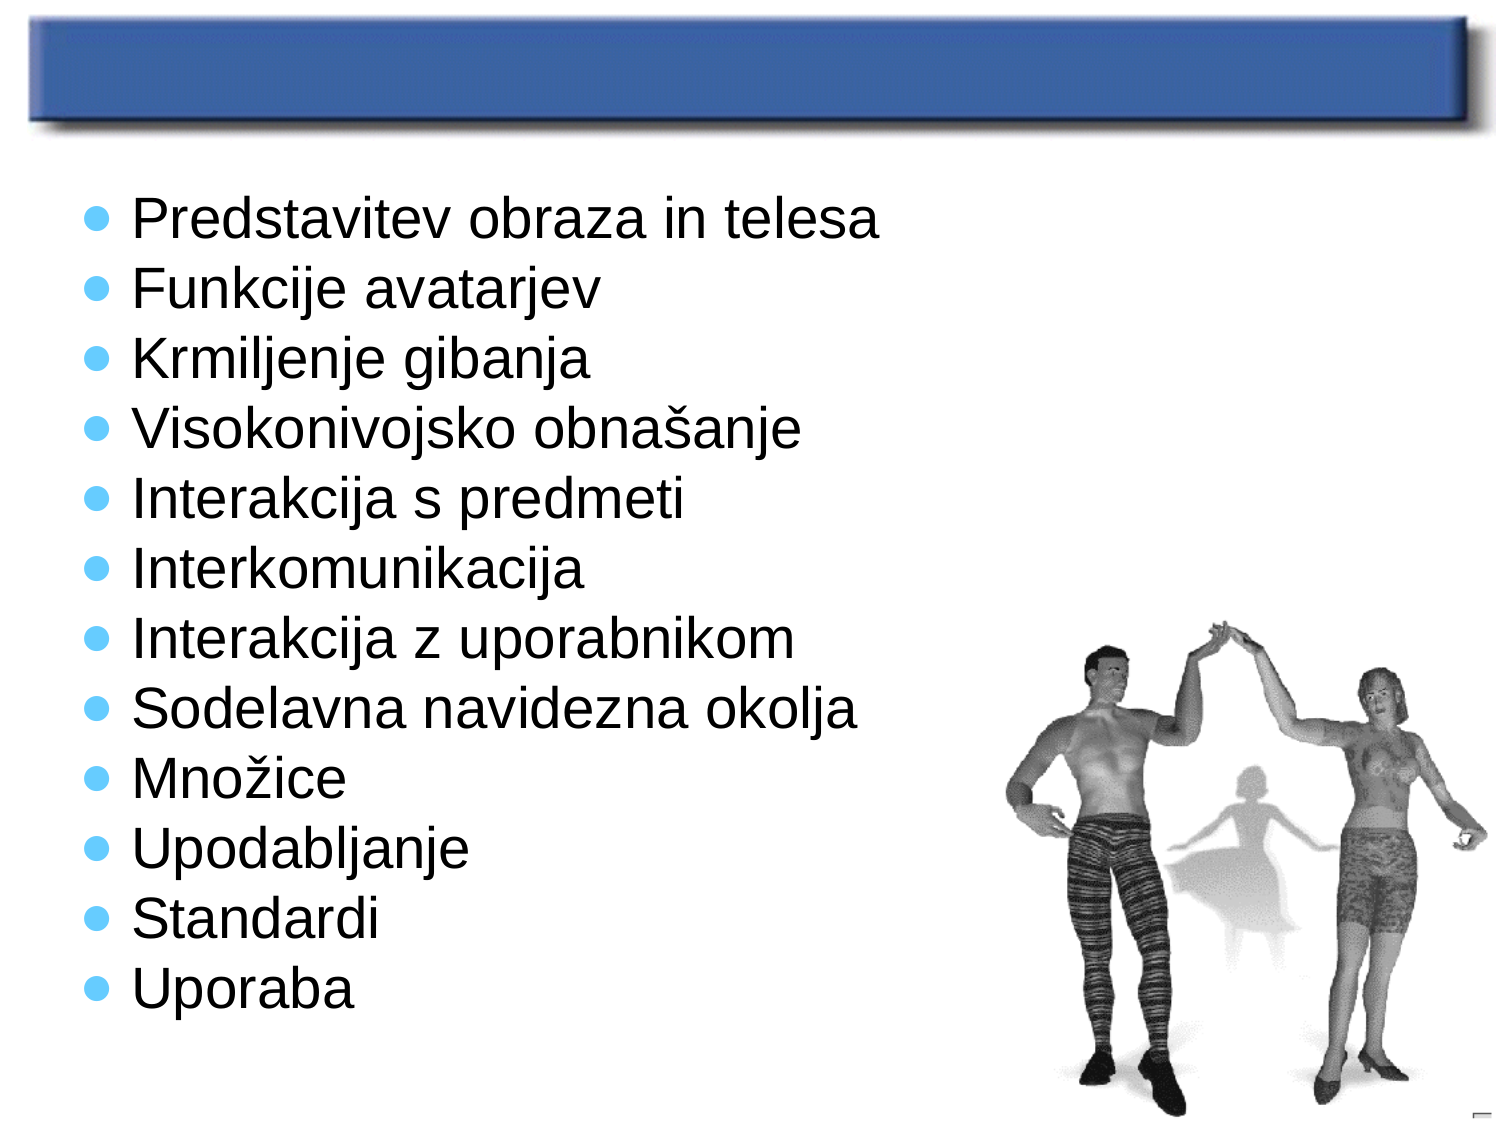

Predstavitev obraza in telesa
 Funkcije avatarjev
 Krmiljenje gibanja
 Visokonivojsko obnašanje
 Interakcija s predmeti
 Interkomunikacija
 Interakcija z uporabnikom
 Sodelavna navidezna okolja
 Množice
 Upodabljanje
 Standardi
 Uporaba